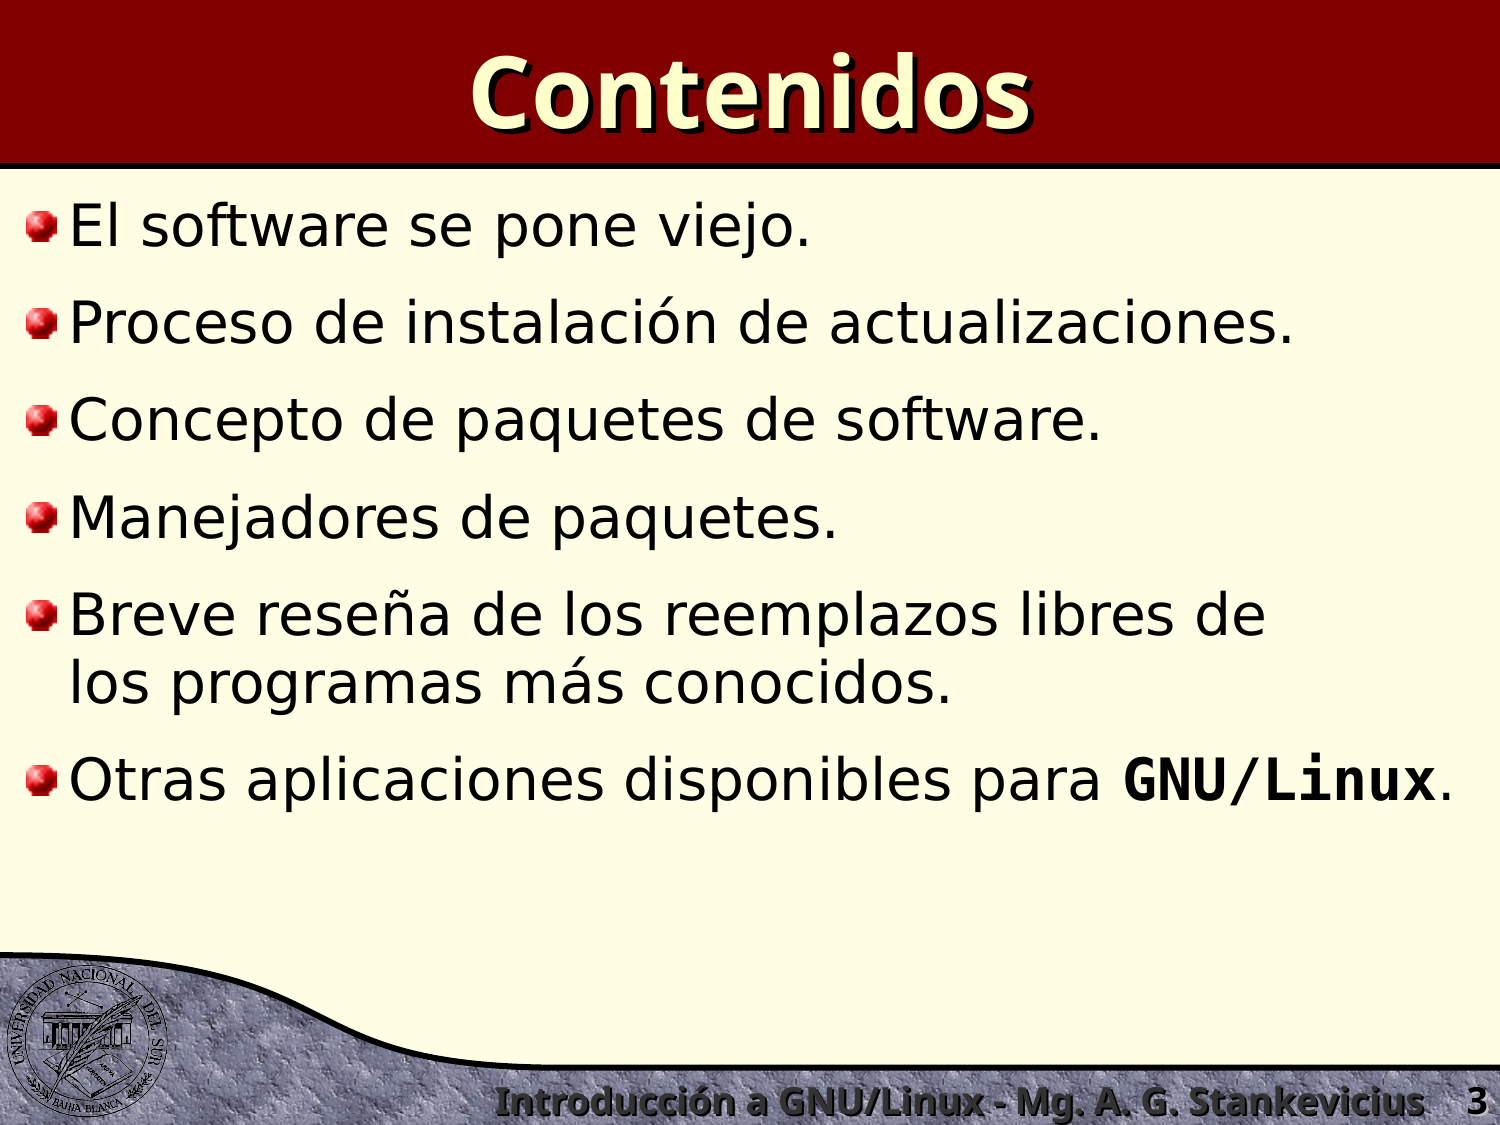

# Contenidos
El software se pone viejo.
Proceso de instalación de actualizaciones.
Concepto de paquetes de software.
Manejadores de paquetes.
Breve reseña de los reemplazos libres de
los programas más conocidos.
Otras aplicaciones disponibles para GNU/Linux.
3